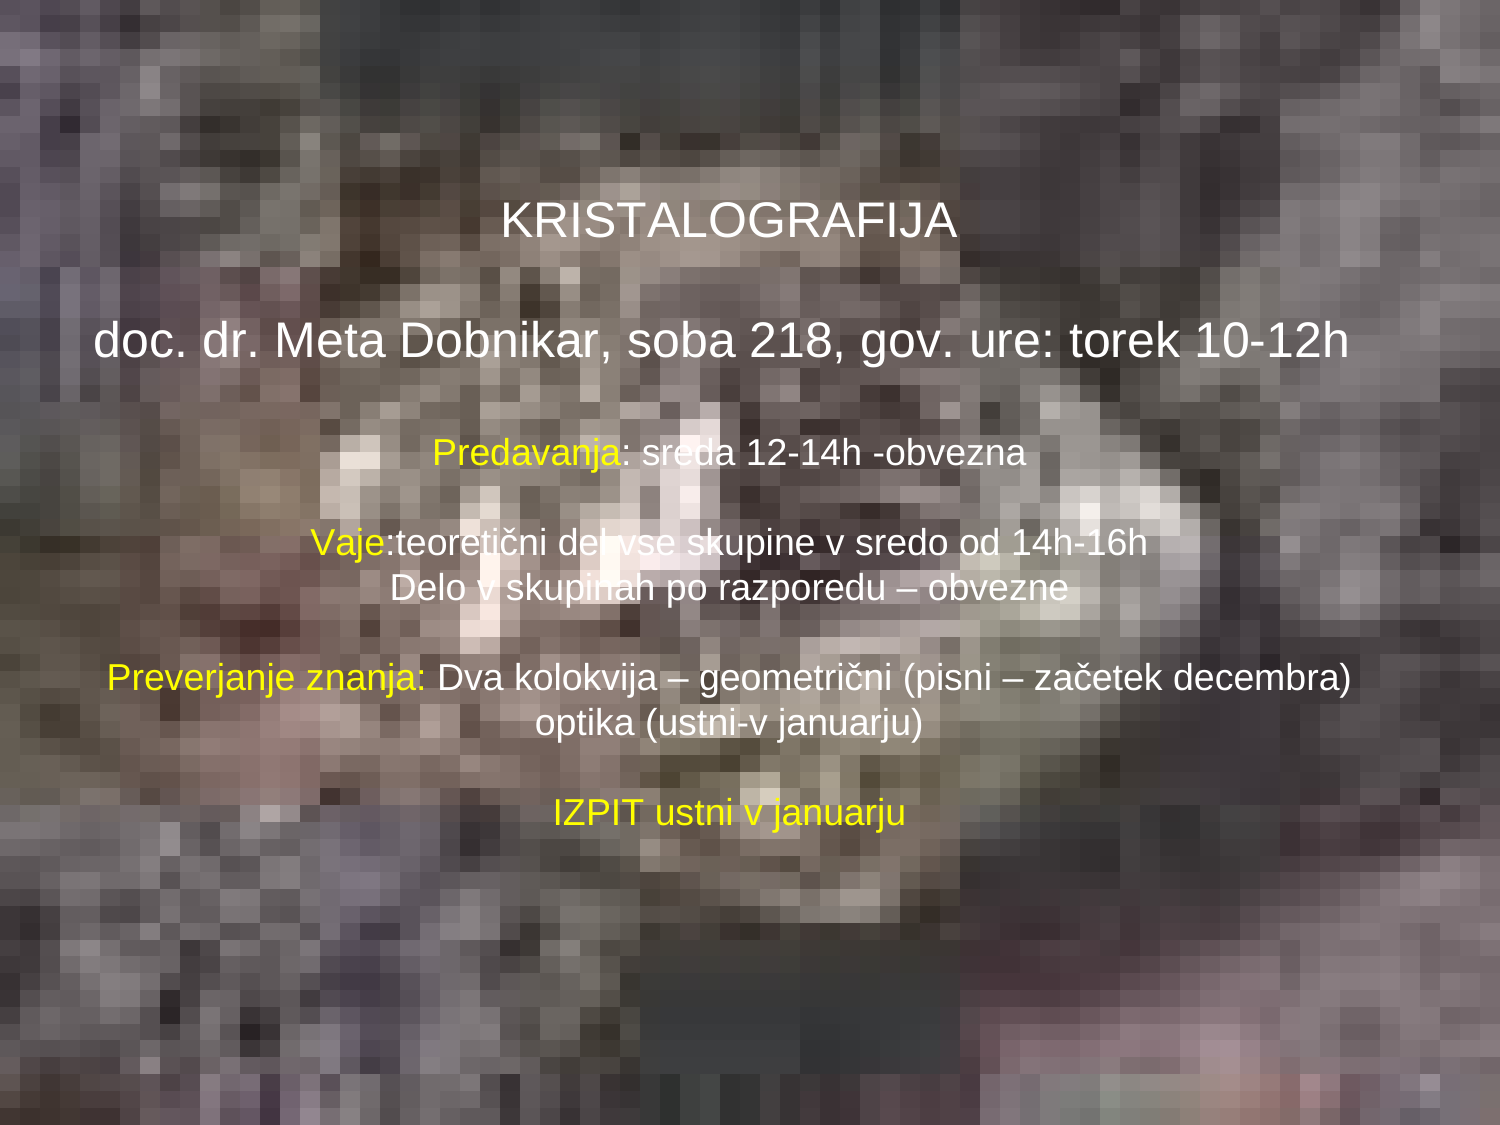

KRISTALOGRAFIJA
doc. dr. Meta Dobnikar, soba 218, gov. ure: torek 10-12h
Predavanja: sreda 12-14h -obvezna
Vaje:teoretični del vse skupine v sredo od 14h-16h
Delo v skupinah po razporedu – obvezne
Preverjanje znanja: Dva kolokvija – geometrični (pisni – začetek decembra)
optika (ustni-v januarju)
IZPIT ustni v januarju